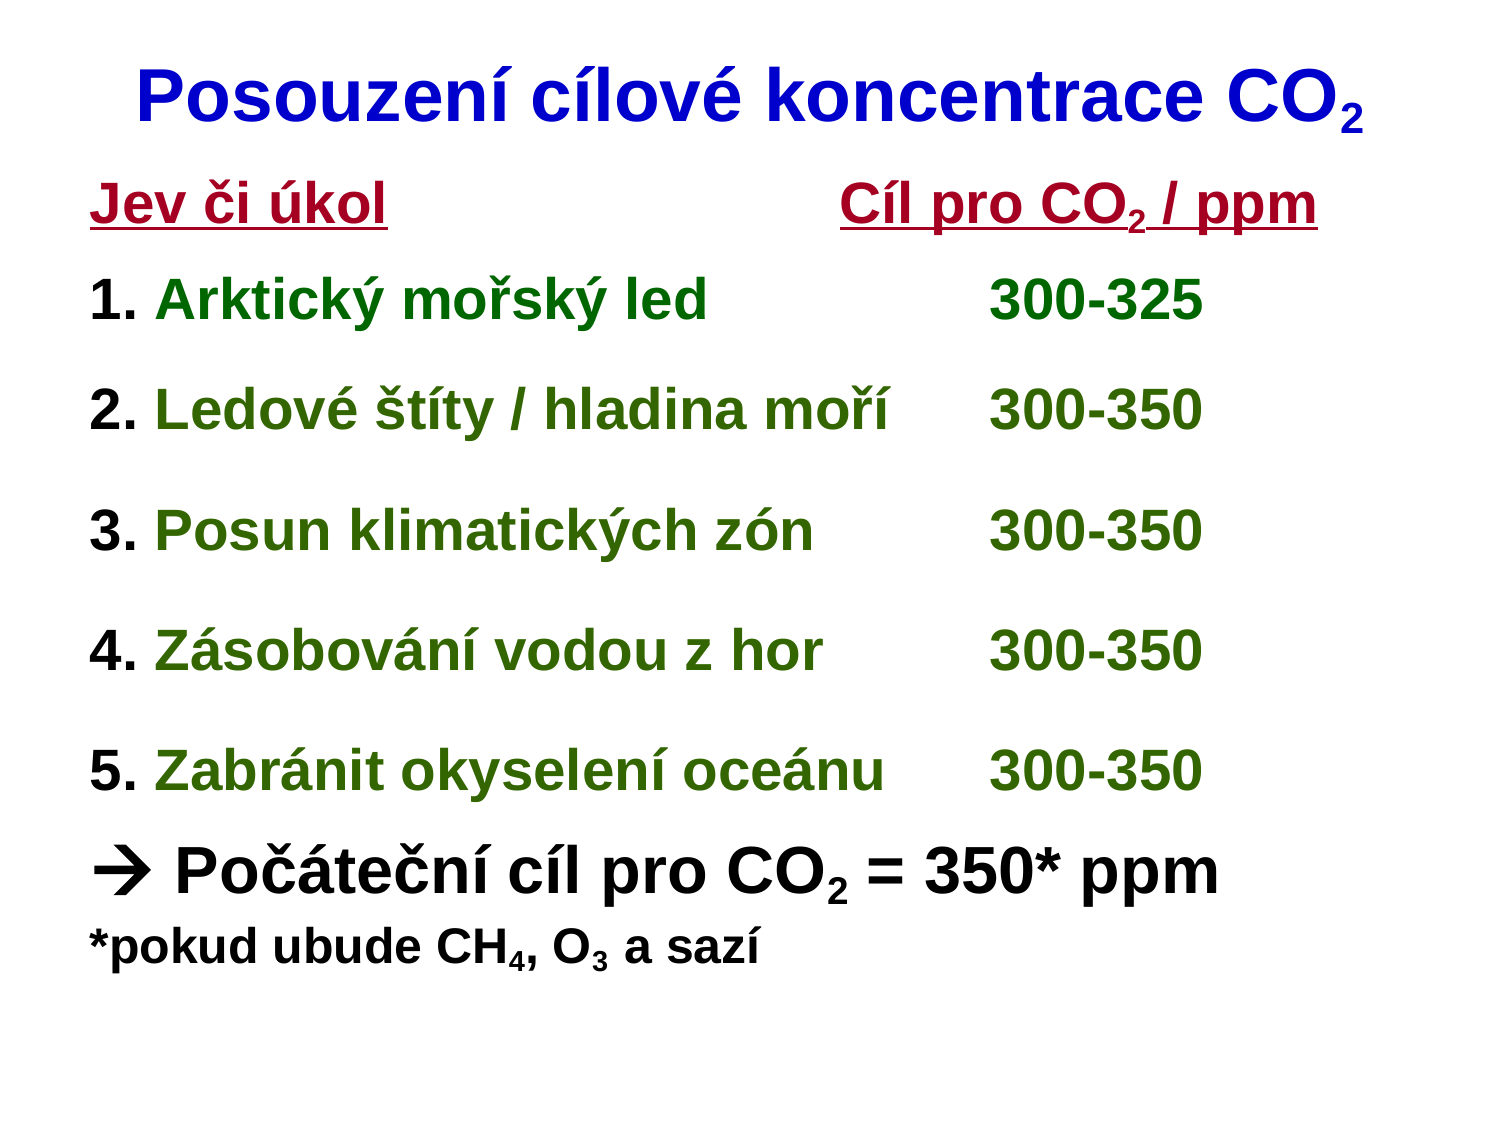

# Posouzení cílové koncentrace CO2
Jev či úkol			 	Cíl pro CO2 / ppm
1. Arktický mořský led		300-325
2. Ledové štíty / hladina moří	300-350
3. Posun klimatických zón		300-350
4. Zásobování vodou z hor		300-350
5. Zabránit okyselení oceánu	300-350
 Počáteční cíl pro CO2 = 350* ppm
*pokud ubude CH4, O3 a sazí